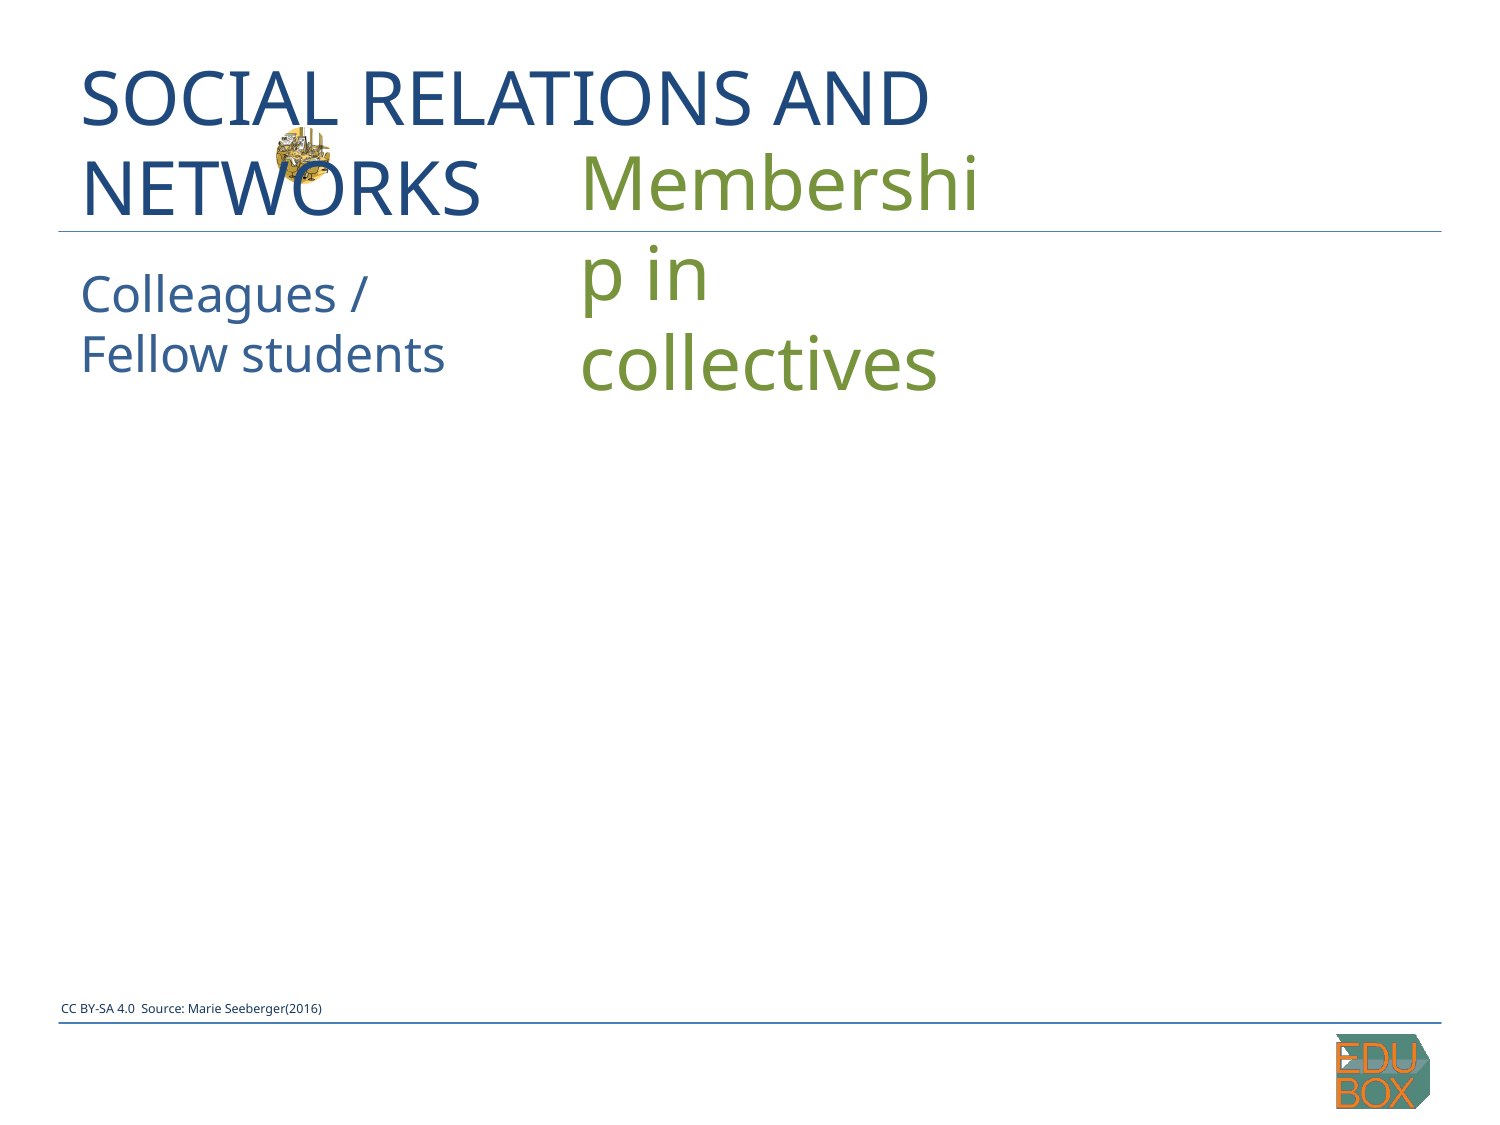

# SOCIAL RELATIONS AND NETWORKS
Membership in collectives
Colleagues /
Fellow students
CC BY-SA 4.0 Source: Marie Seeberger(2016)